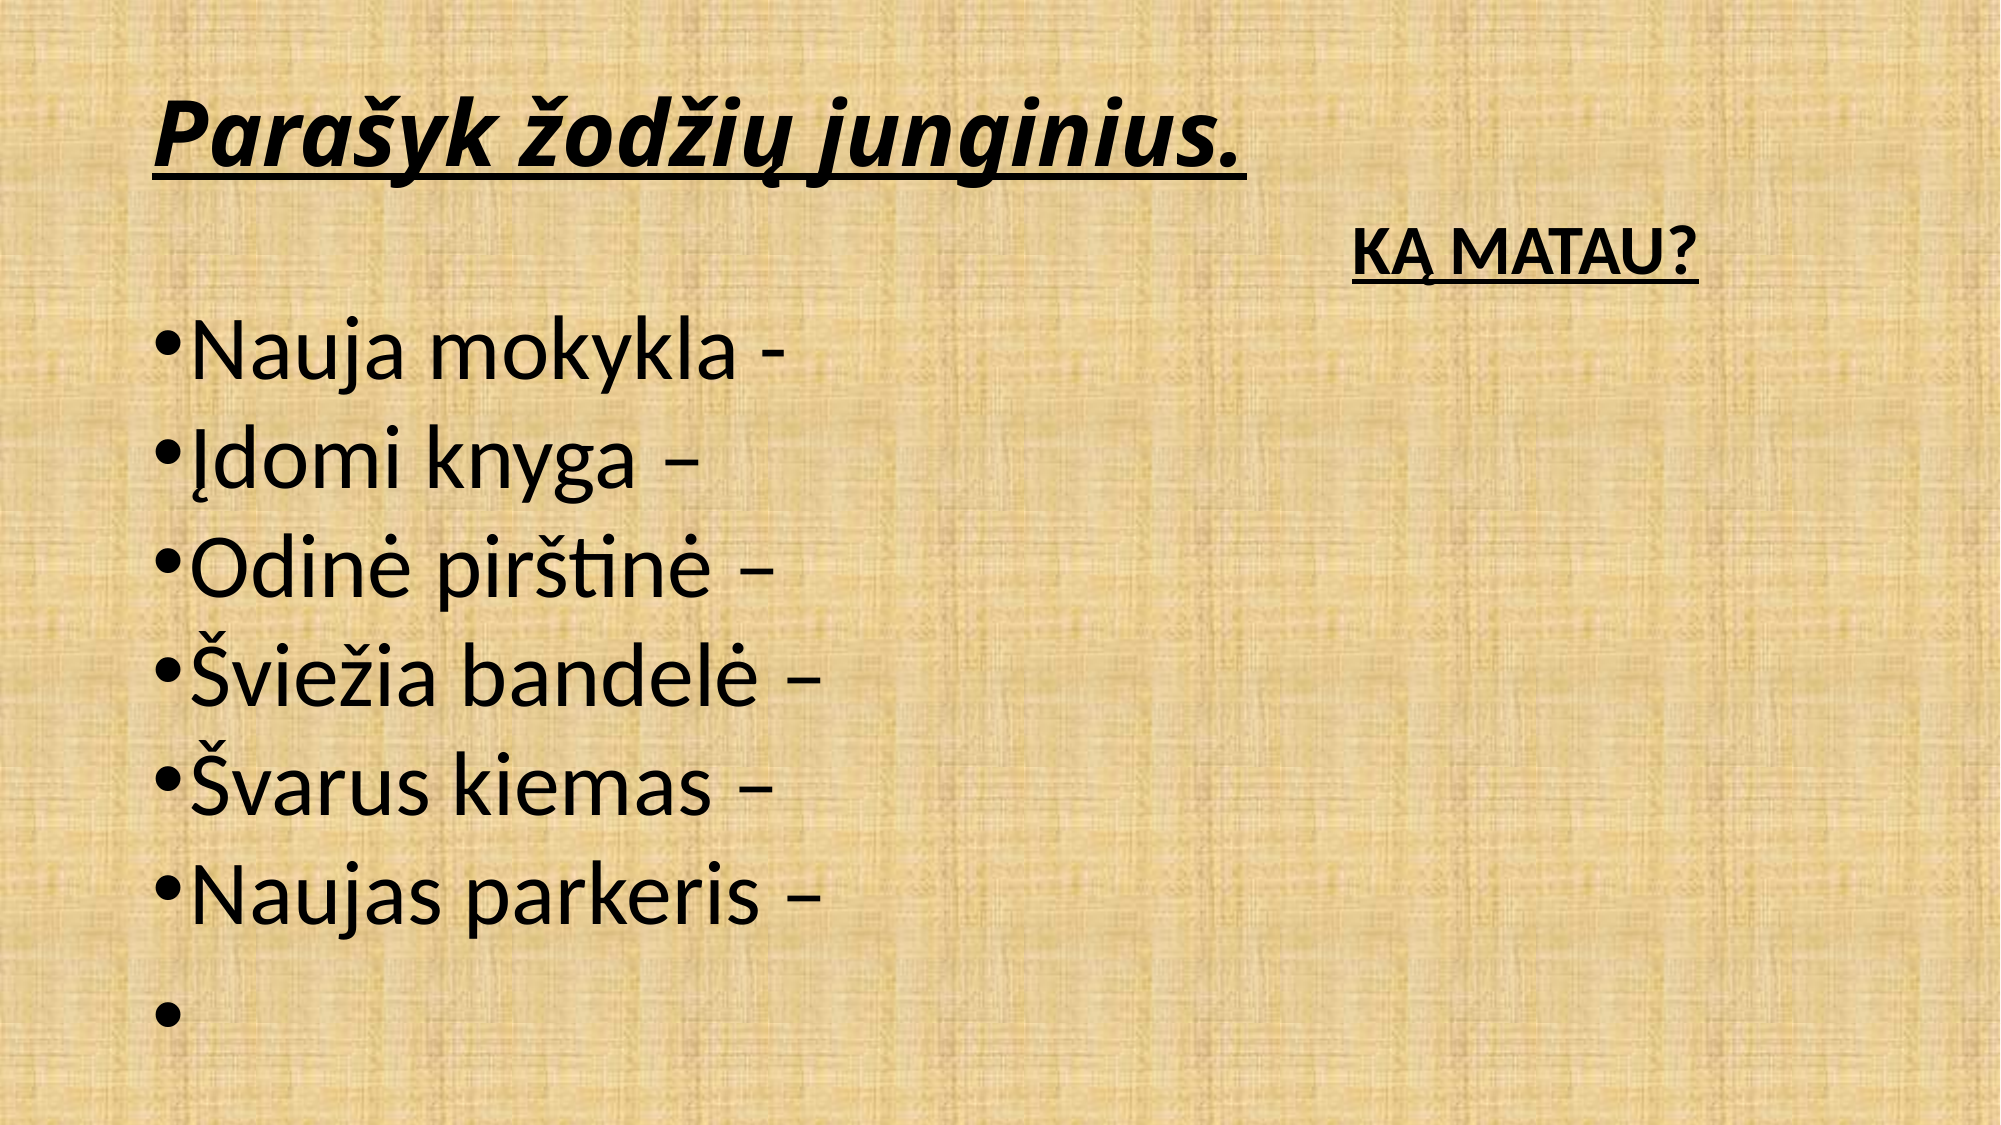

# Parašyk žodžių junginius.
KĄ MATAU?
Nauja mokykla -
Įdomi knyga –
Odinė pirštinė –
Šviežia bandelė –
Švarus kiemas –
Naujas parkeris –